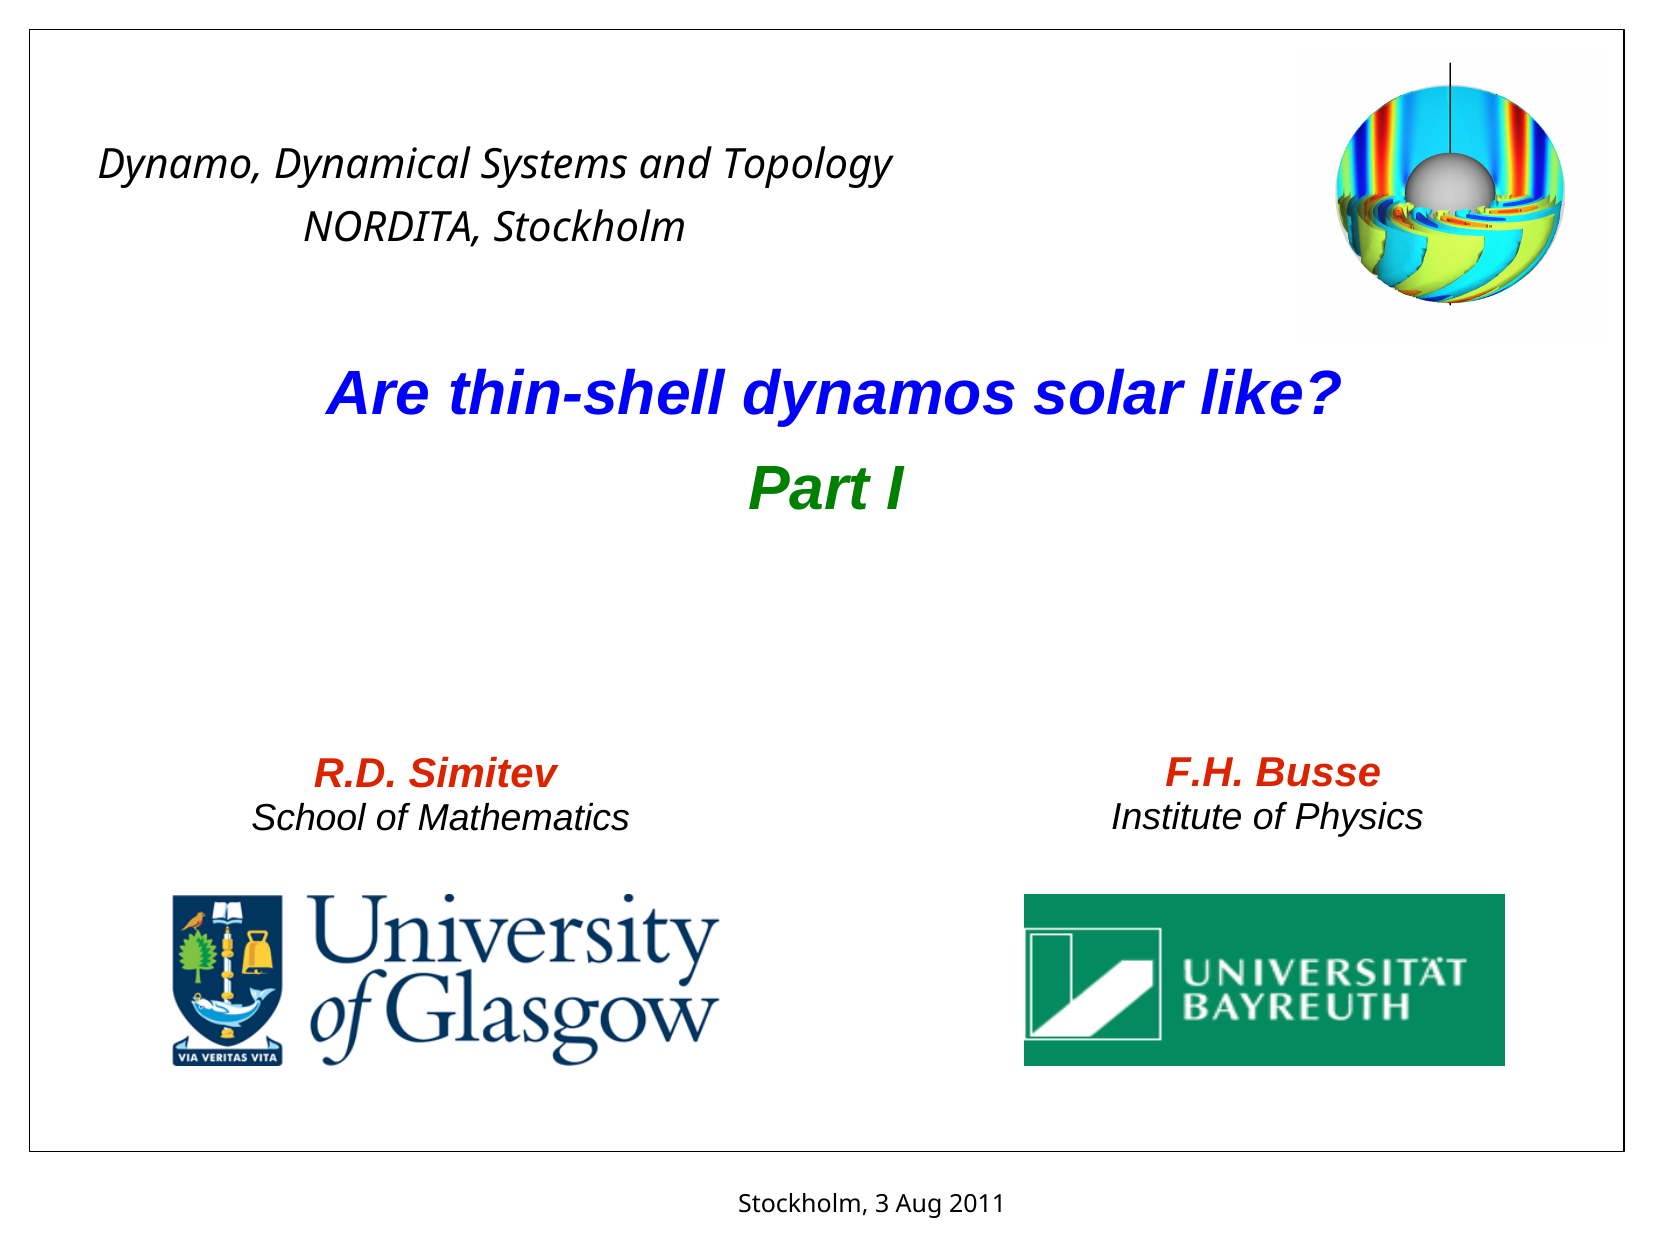

Dynamo, Dynamical Systems and Topology
NORDITA, Stockholm
 Are thin-shell dynamos solar like?
Part I
 F.H. Busse
 Institute of Physics
R.D. Simitev
School of Mathematics
Stockholm, 3 Aug 2011